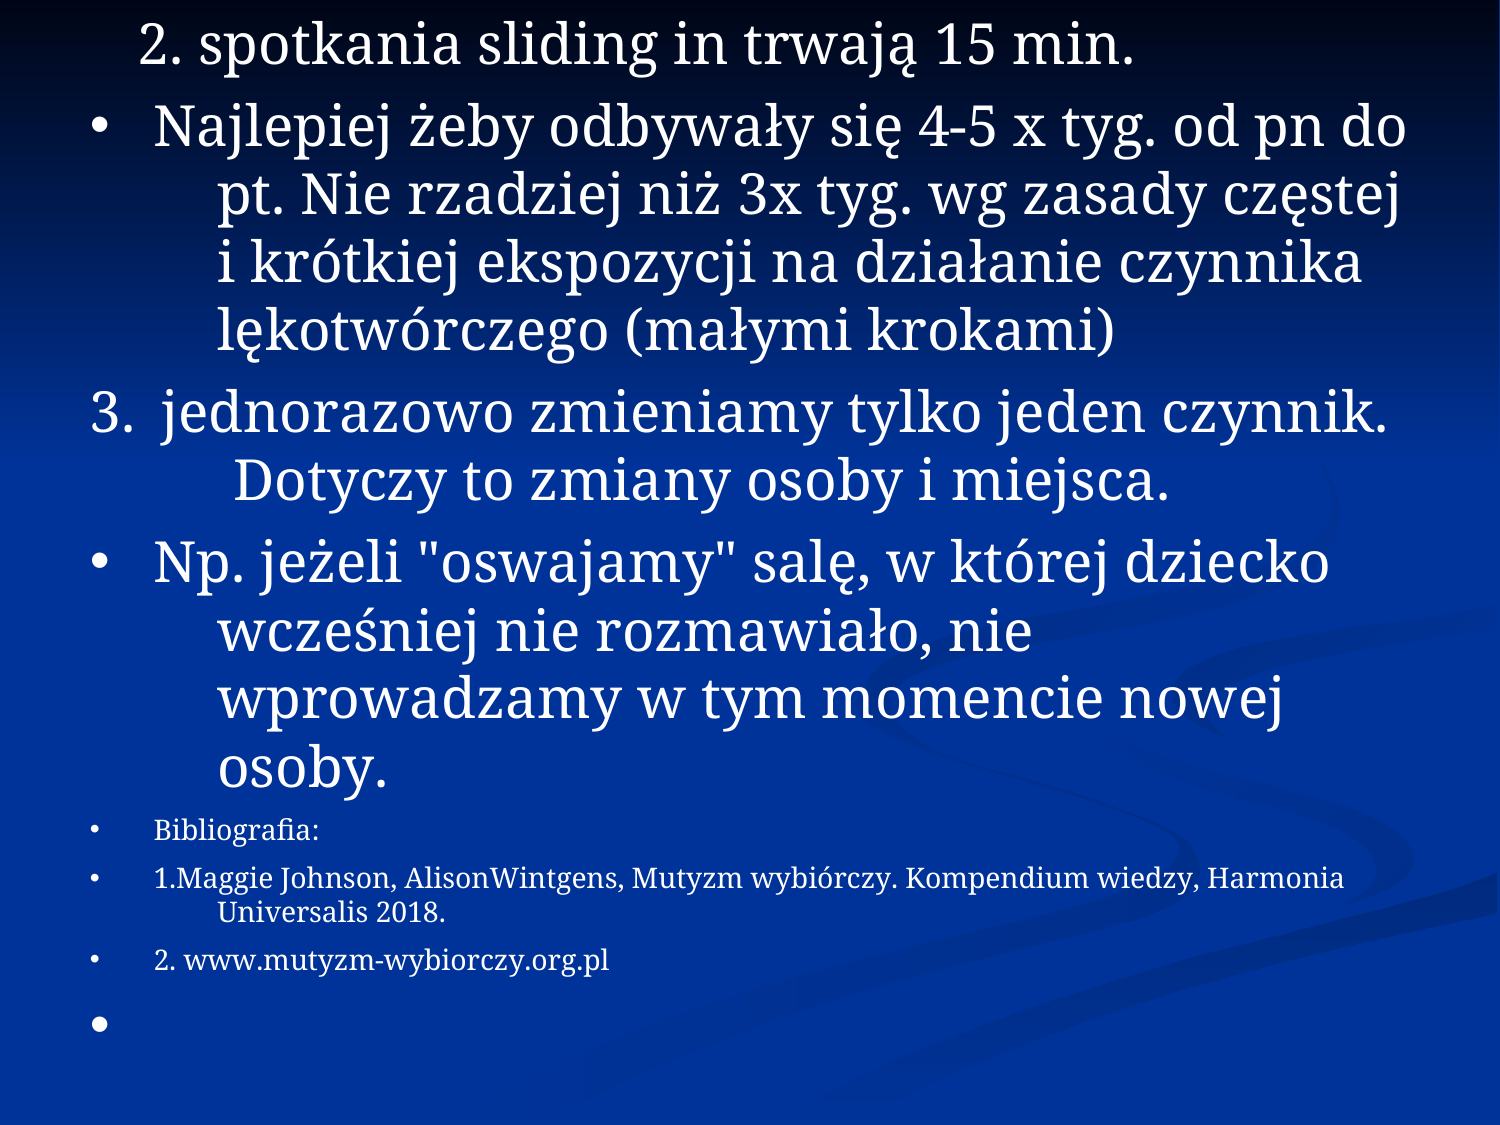

# 2. spotkania sliding in trwają 15 min.
Najlepiej żeby odbywały się 4-5 x tyg. od pn do pt. Nie rzadziej niż 3x tyg. wg zasady częstej i krótkiej ekspozycji na działanie czynnika lękotwórczego (małymi krokami)
jednorazowo zmieniamy tylko jeden czynnik. Dotyczy to zmiany osoby i miejsca.
Np. jeżeli "oswajamy" salę, w której dziecko wcześniej nie rozmawiało, nie wprowadzamy w tym momencie nowej osoby.
Bibliografia:
1.Maggie Johnson, AlisonWintgens, Mutyzm wybiórczy. Kompendium wiedzy, Harmonia Universalis 2018.
2. www.mutyzm-wybiorczy.org.pl